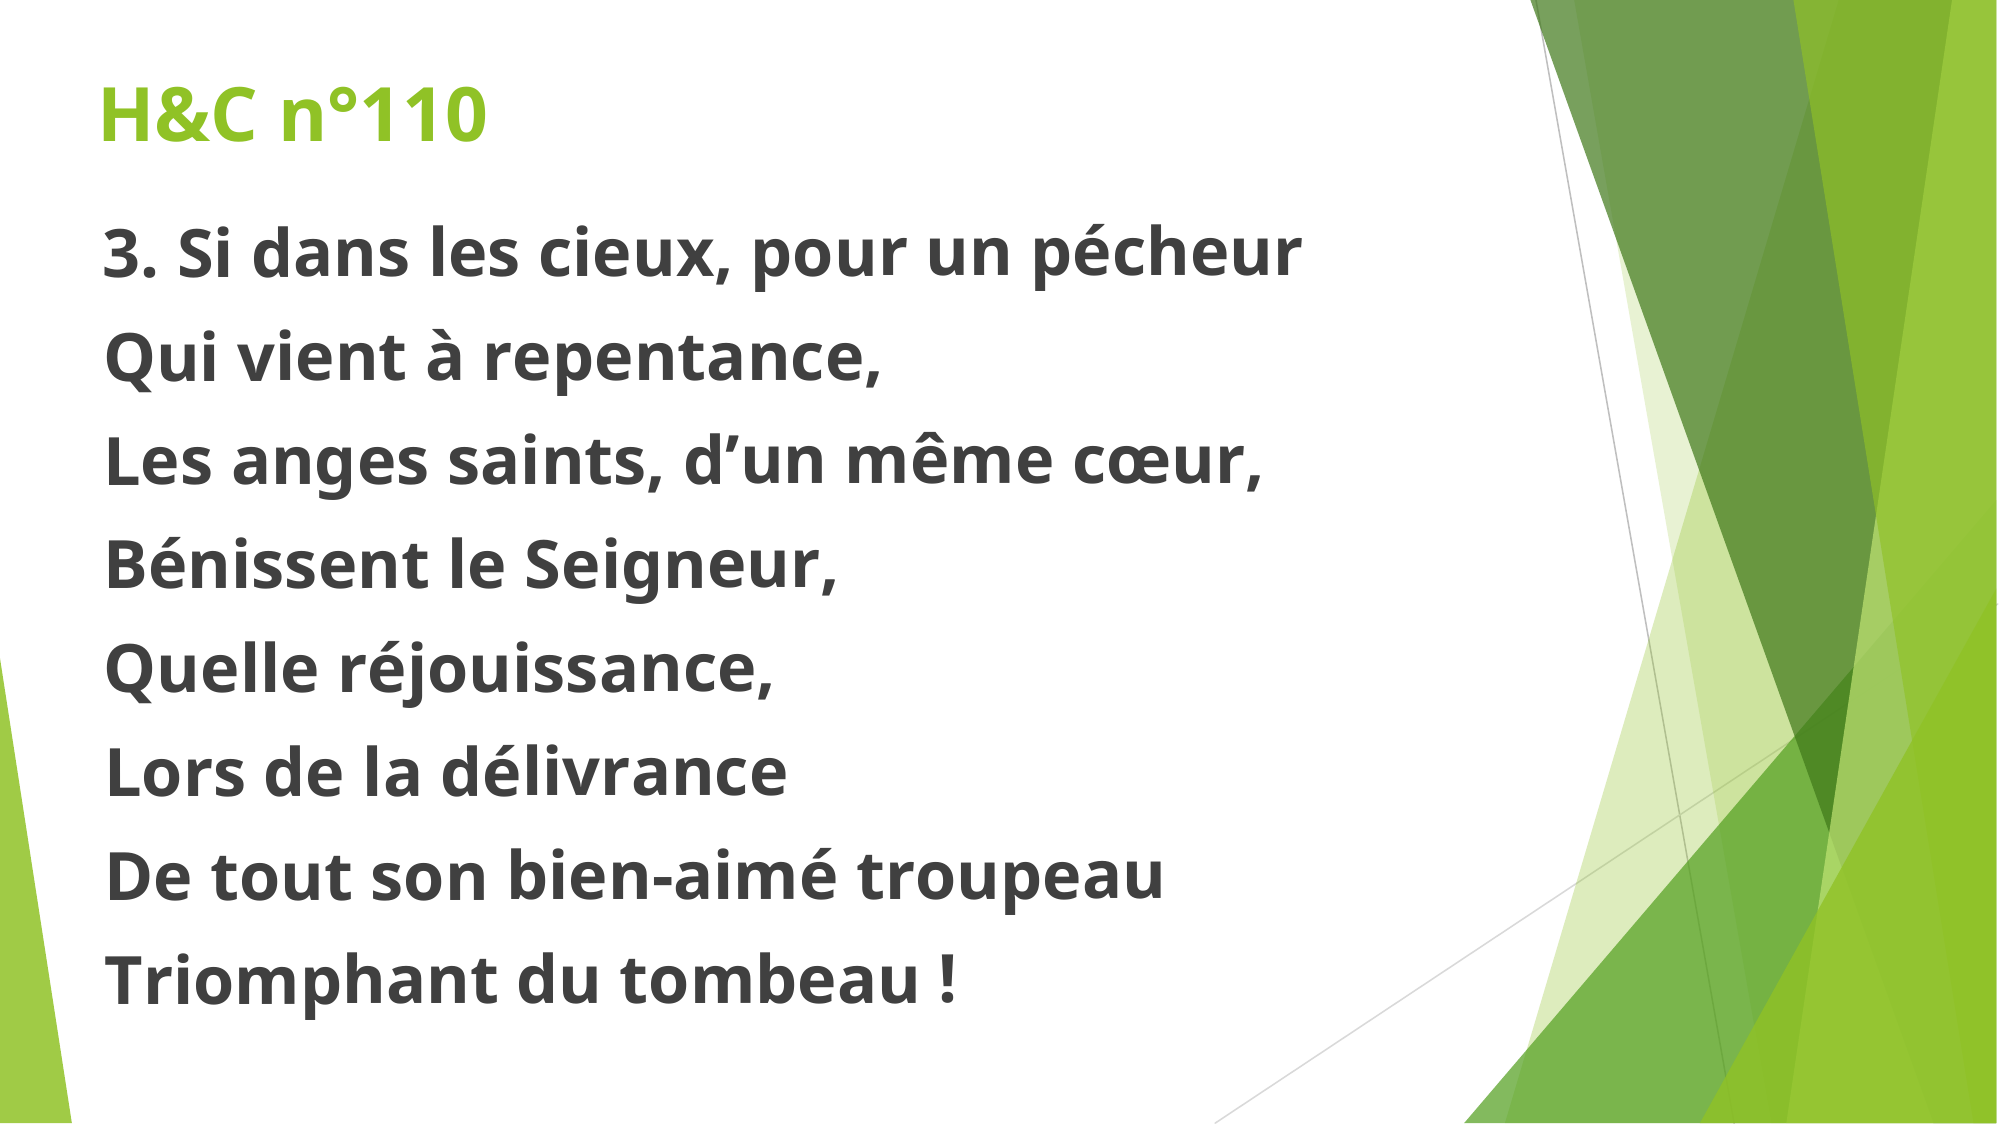

H&C n°110
3. Si dans les cieux, pour un pécheur
Qui vient à repentance,
Les anges saints, d’un même cœur,
Bénissent le Seigneur,
Quelle réjouissance,
Lors de la délivrance
De tout son bien-aimé troupeau
Triomphant du tombeau !